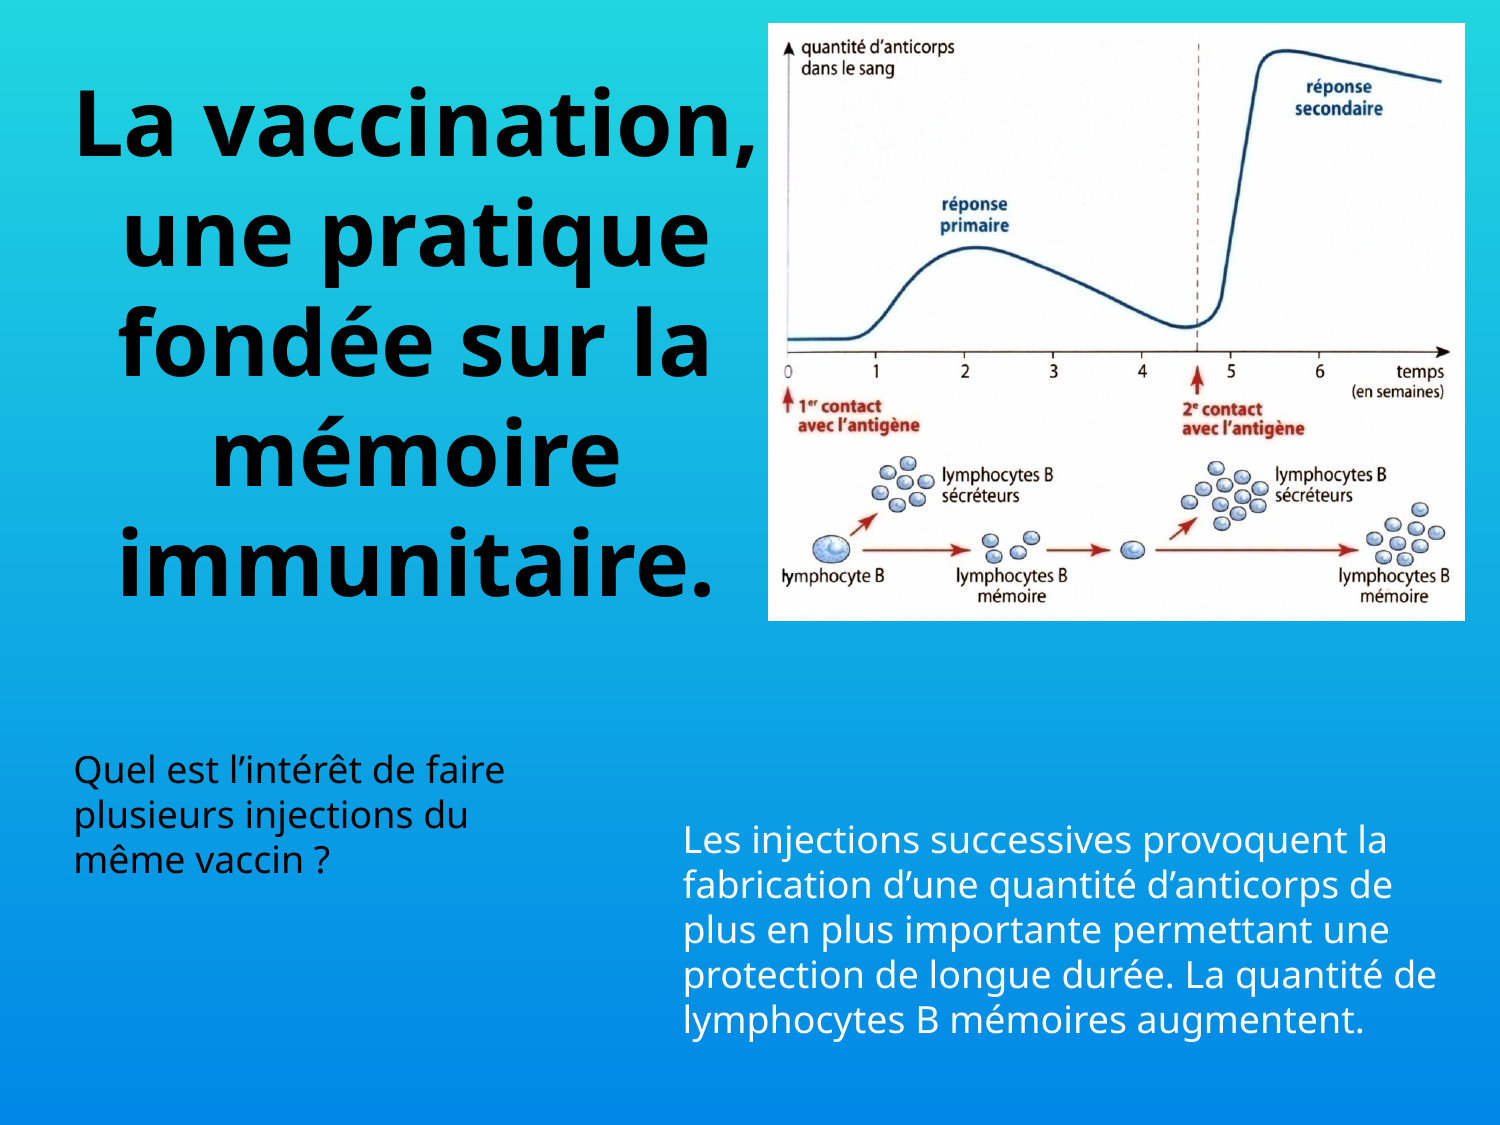

# La vaccination, une pratique fondée sur la mémoire immunitaire.
Quel est l’intérêt de faire plusieurs injections du même vaccin ?
Les injections successives provoquent la fabrication d’une quantité d’anticorps de plus en plus importante permettant une protection de longue durée. La quantité de lymphocytes B mémoires augmentent.